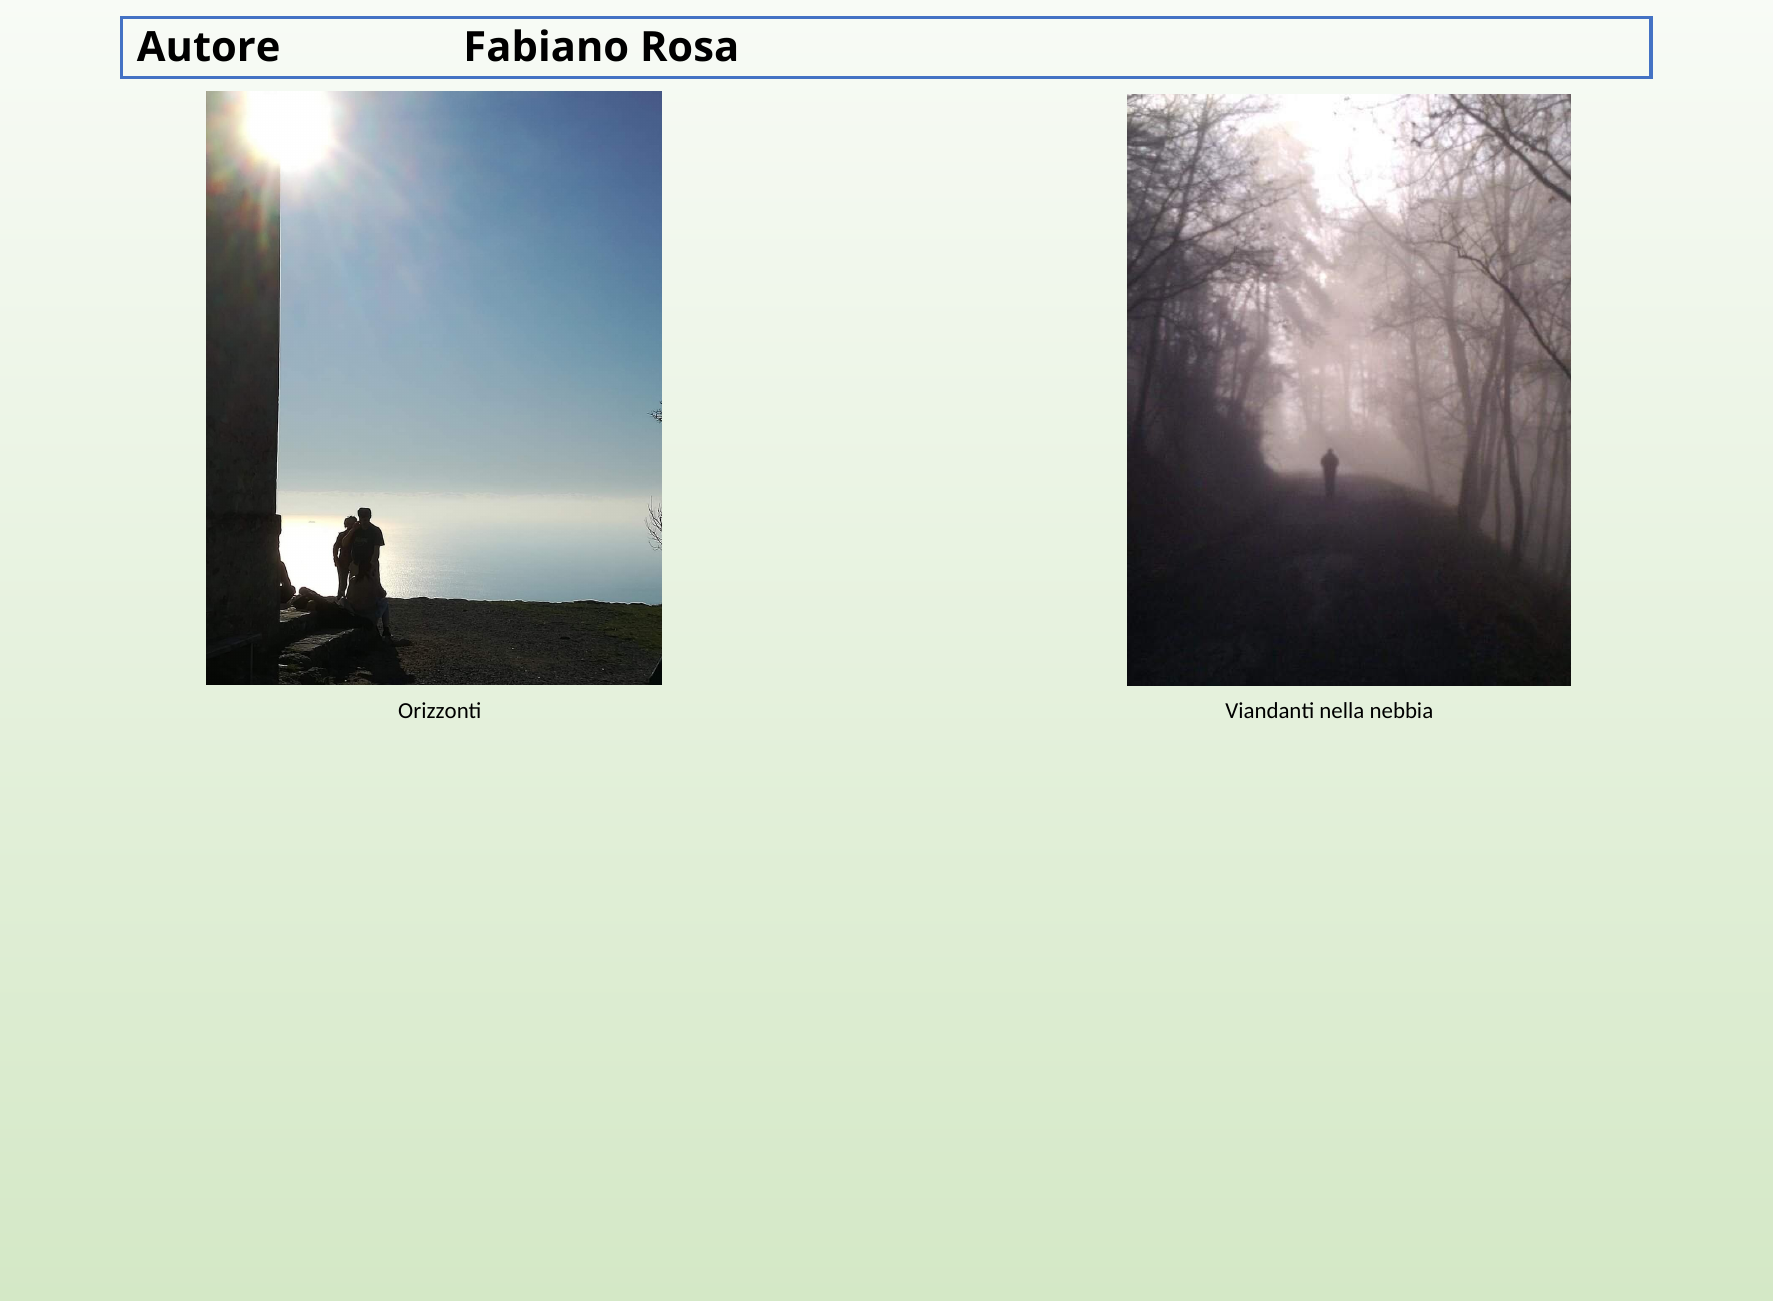

# Autore Fabiano Rosa
Orizzonti
Viandanti nella nebbia